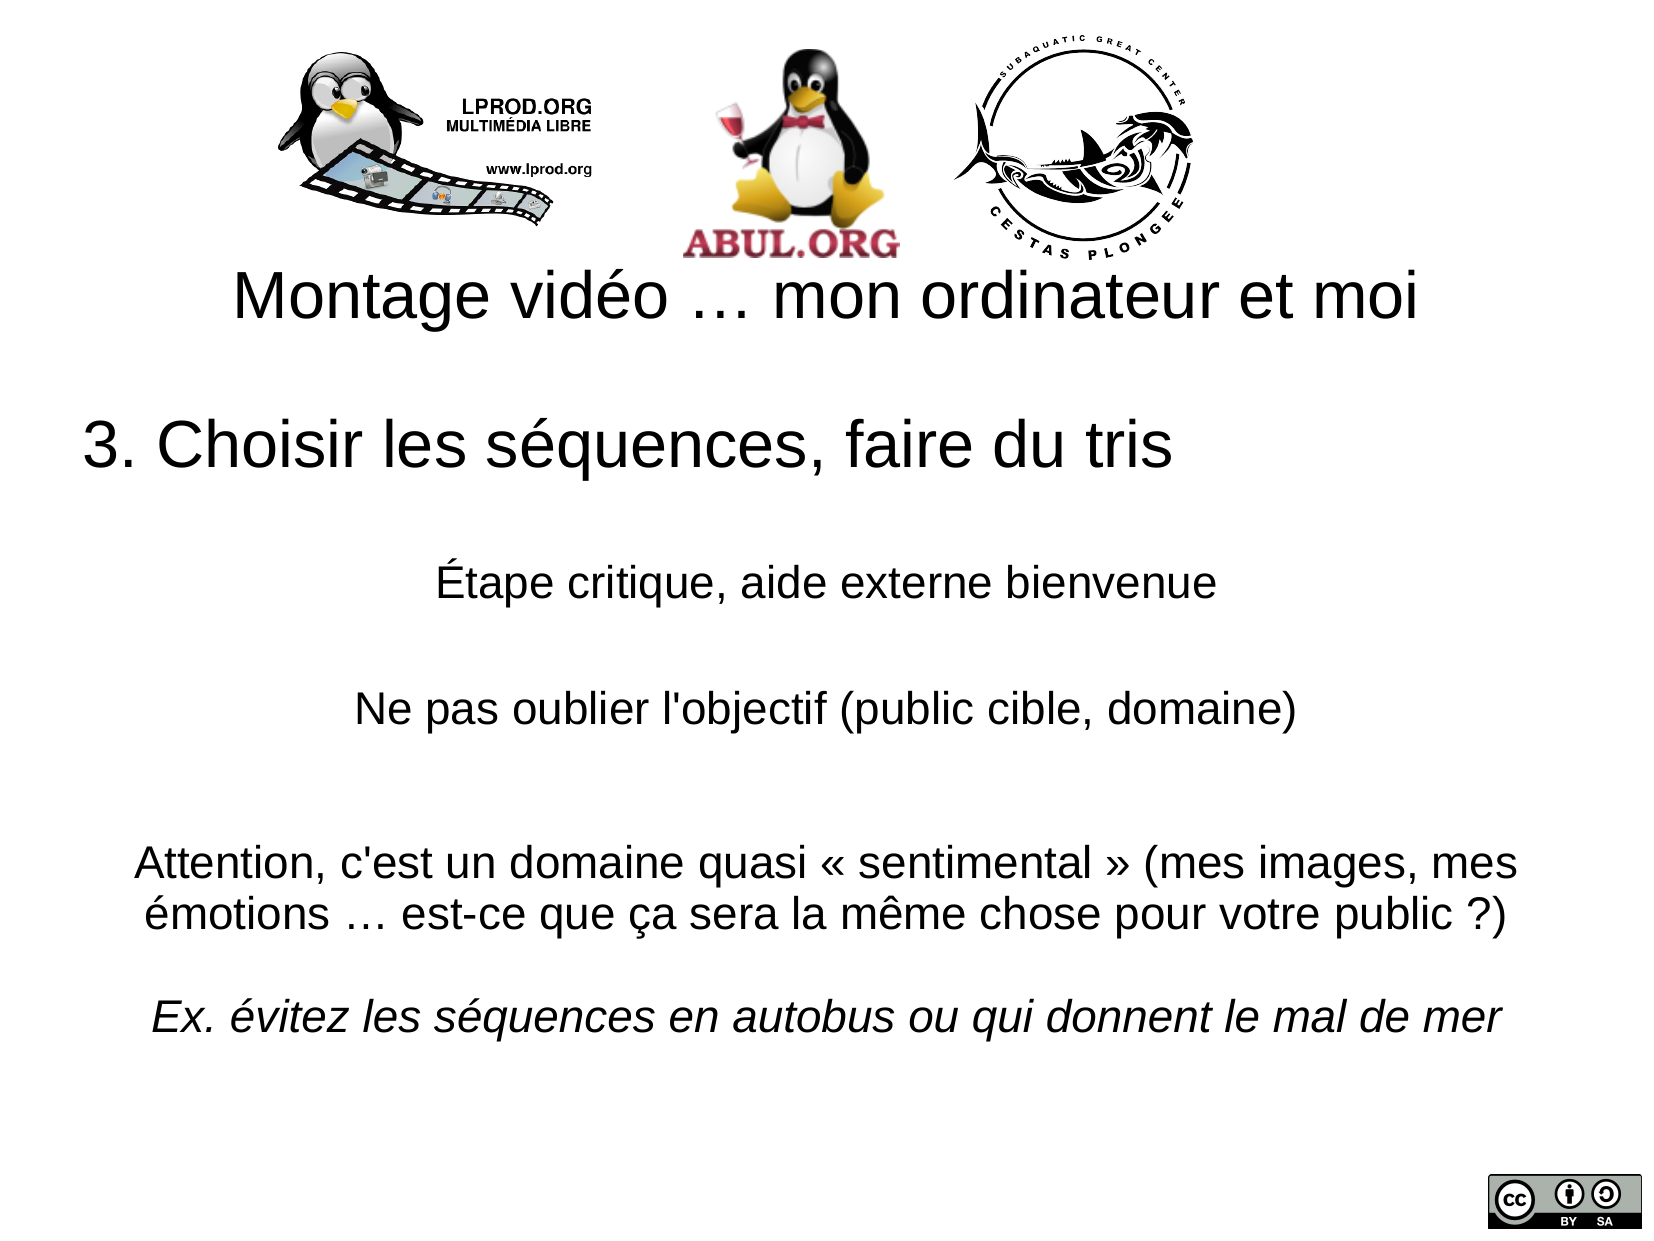

# Montage vidéo … mon ordinateur et moi
3. Choisir les séquences, faire du tris
Étape critique, aide externe bienvenue
Ne pas oublier l'objectif (public cible, domaine)
Attention, c'est un domaine quasi « sentimental » (mes images, mes émotions … est-ce que ça sera la même chose pour votre public ?)
Ex. évitez les séquences en autobus ou qui donnent le mal de mer